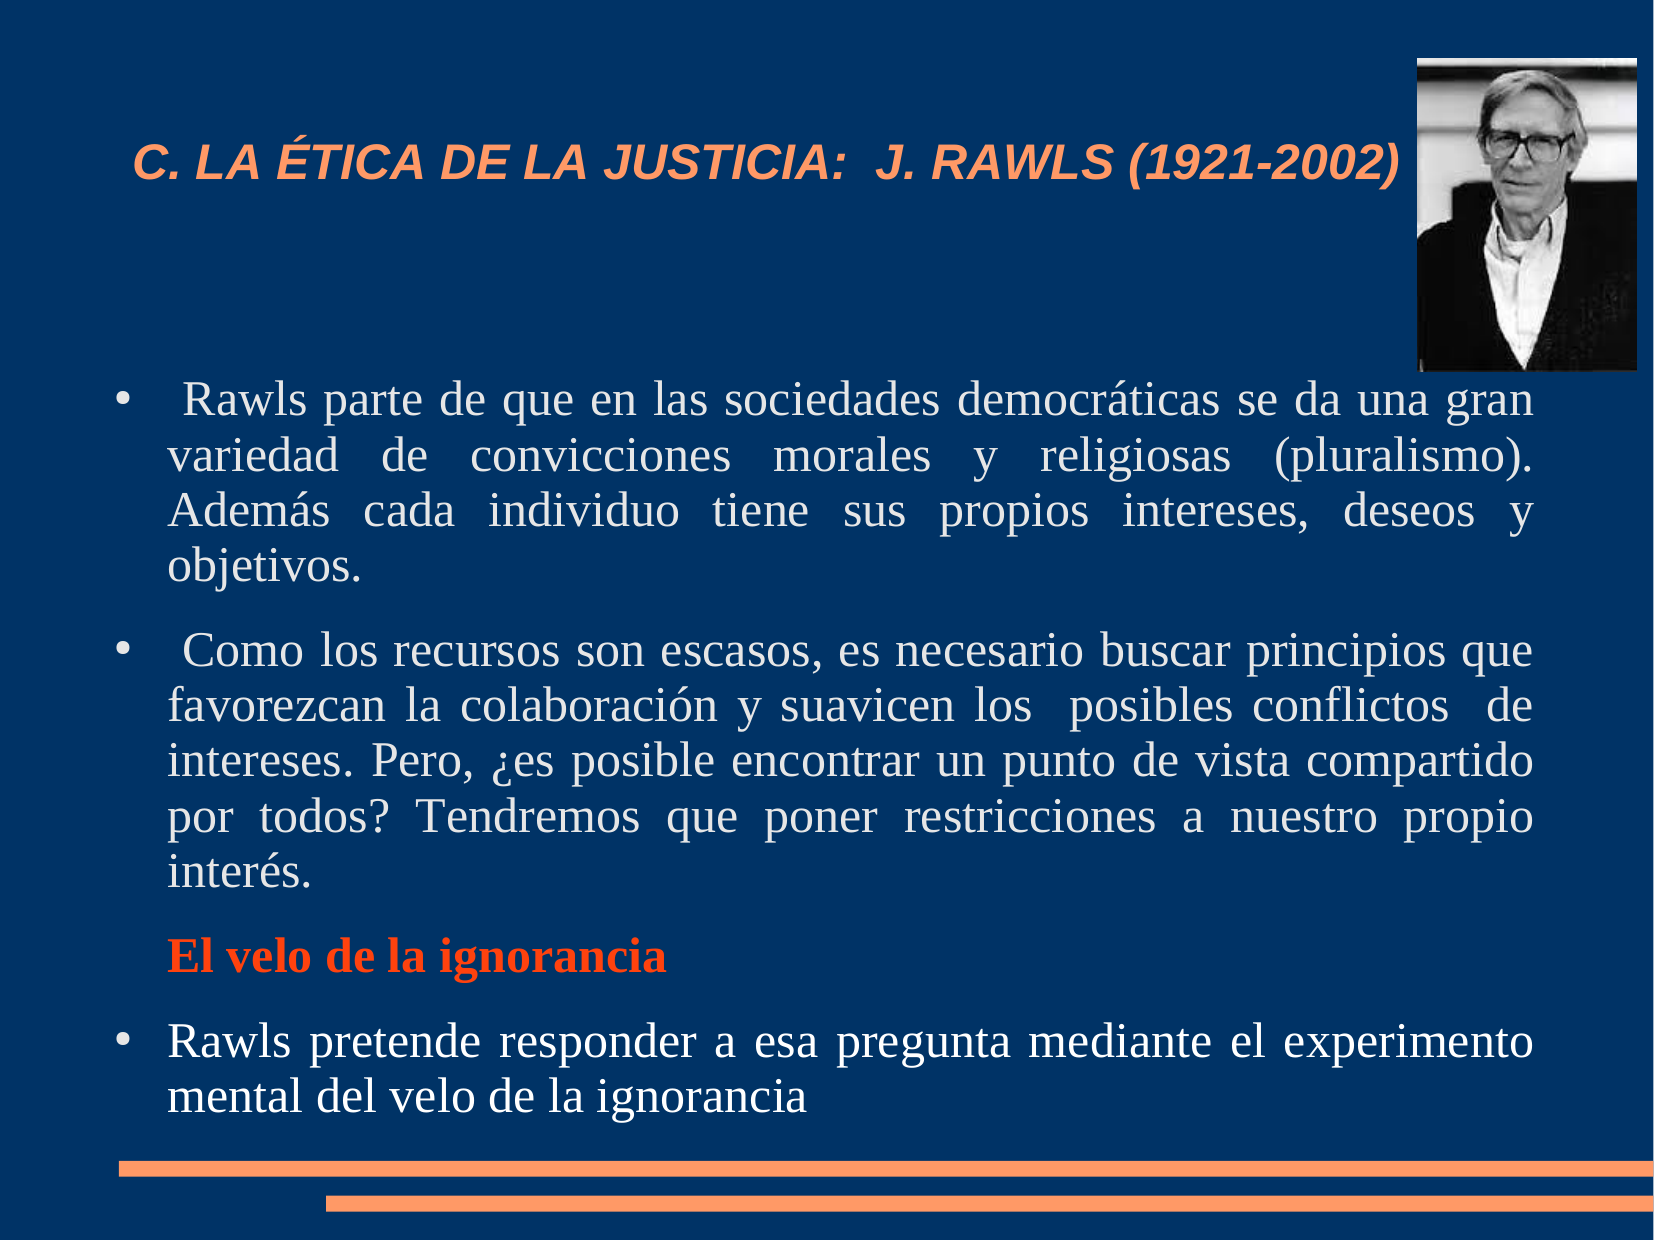

# C. LA ÉTICA DE LA JUSTICIA: J. RAWLS (1921-2002)
 Rawls parte de que en las sociedades democráticas se da una gran variedad de convicciones morales y religiosas (pluralismo). Además cada individuo tiene sus propios intereses, deseos y objetivos.
 Como los recursos son escasos, es necesario buscar principios que favorezcan la colaboración y suavicen los posibles conflictos de intereses. Pero, ¿es posible encontrar un punto de vista compartido por todos? Tendremos que poner restricciones a nuestro propio interés.
El velo de la ignorancia
Rawls pretende responder a esa pregunta mediante el experimento mental del velo de la ignorancia